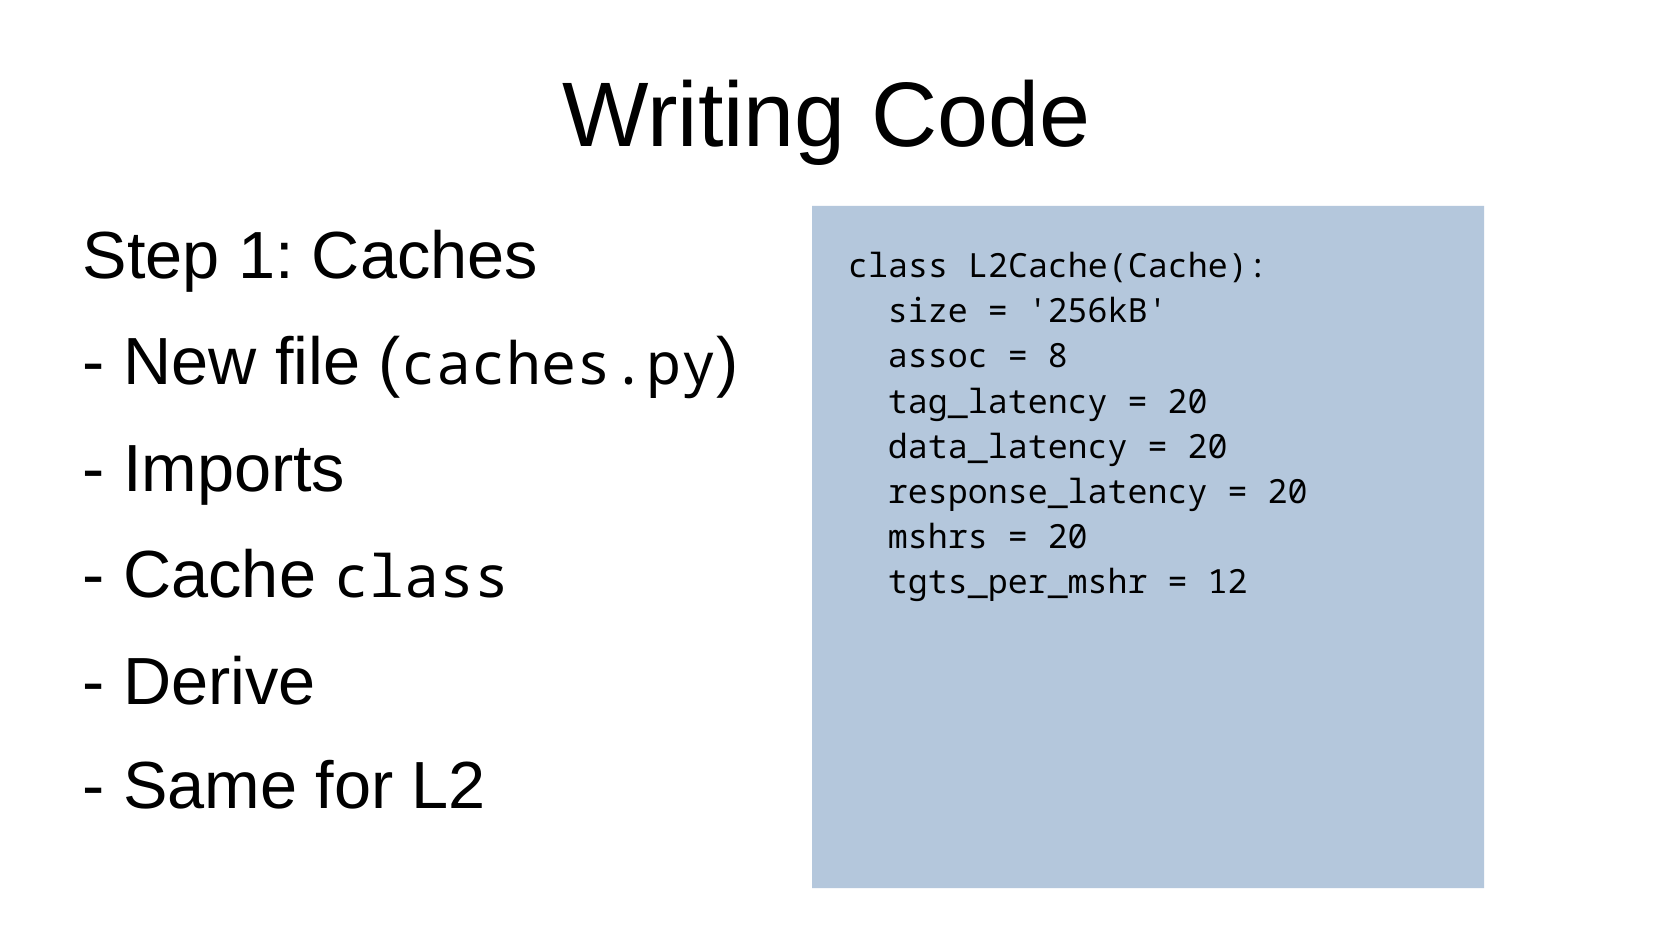

# Writing Code
class L2Cache(Cache):
 size = '256kB'
 assoc = 8
 tag_latency = 20
 data_latency = 20
 response_latency = 20
 mshrs = 20
 tgts_per_mshr = 12
Step 1: Caches
- New file (caches.py)
- Imports
- Cache class
- Derive
- Same for L2